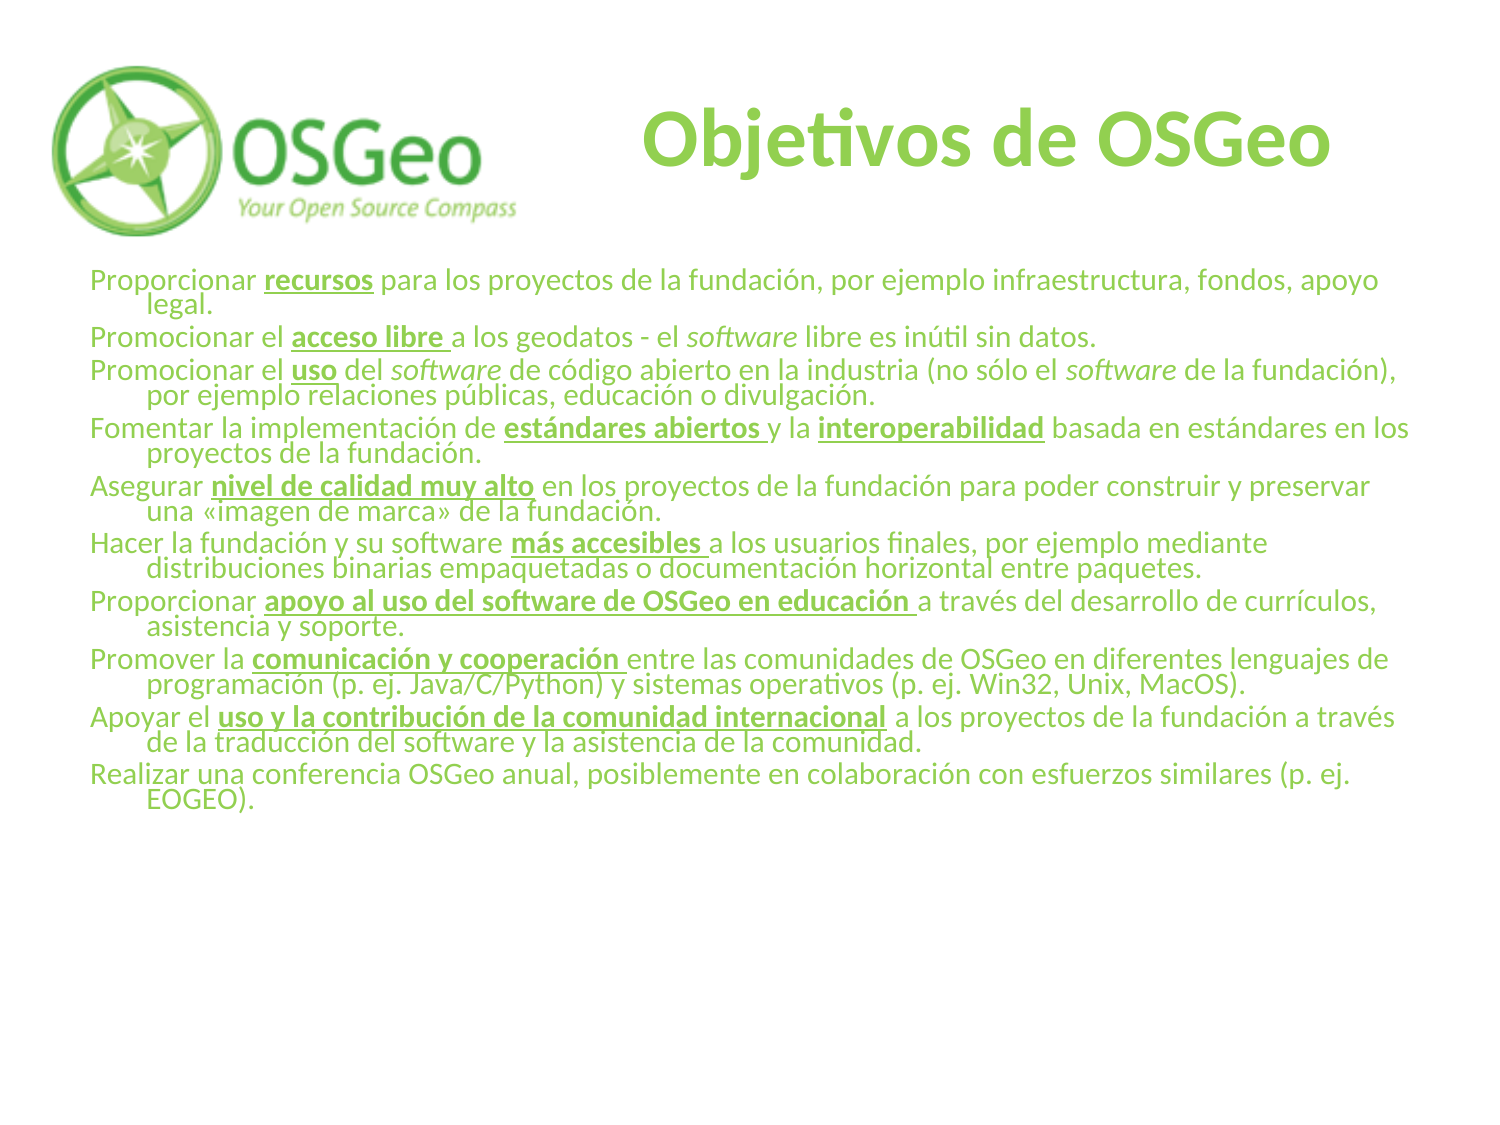

# Objetivos de OSGeo
Proporcionar recursos para los proyectos de la fundación, por ejemplo infraestructura, fondos, apoyo legal.
Promocionar el acceso libre a los geodatos - el software libre es inútil sin datos.
Promocionar el uso del software de código abierto en la industria (no sólo el software de la fundación), por ejemplo relaciones públicas, educación o divulgación.
Fomentar la implementación de estándares abiertos y la interoperabilidad basada en estándares en los proyectos de la fundación.
Asegurar nivel de calidad muy alto en los proyectos de la fundación para poder construir y preservar una «imagen de marca» de la fundación.
Hacer la fundación y su software más accesibles a los usuarios finales, por ejemplo mediante distribuciones binarias empaquetadas o documentación horizontal entre paquetes.
Proporcionar apoyo al uso del software de OSGeo en educación a través del desarrollo de currículos, asistencia y soporte.
Promover la comunicación y cooperación entre las comunidades de OSGeo en diferentes lenguajes de programación (p. ej. Java/C/Python) y sistemas operativos (p. ej. Win32, Unix, MacOS).
Apoyar el uso y la contribución de la comunidad internacional a los proyectos de la fundación a través de la traducción del software y la asistencia de la comunidad.
Realizar una conferencia OSGeo anual, posiblemente en colaboración con esfuerzos similares (p. ej. EOGEO).